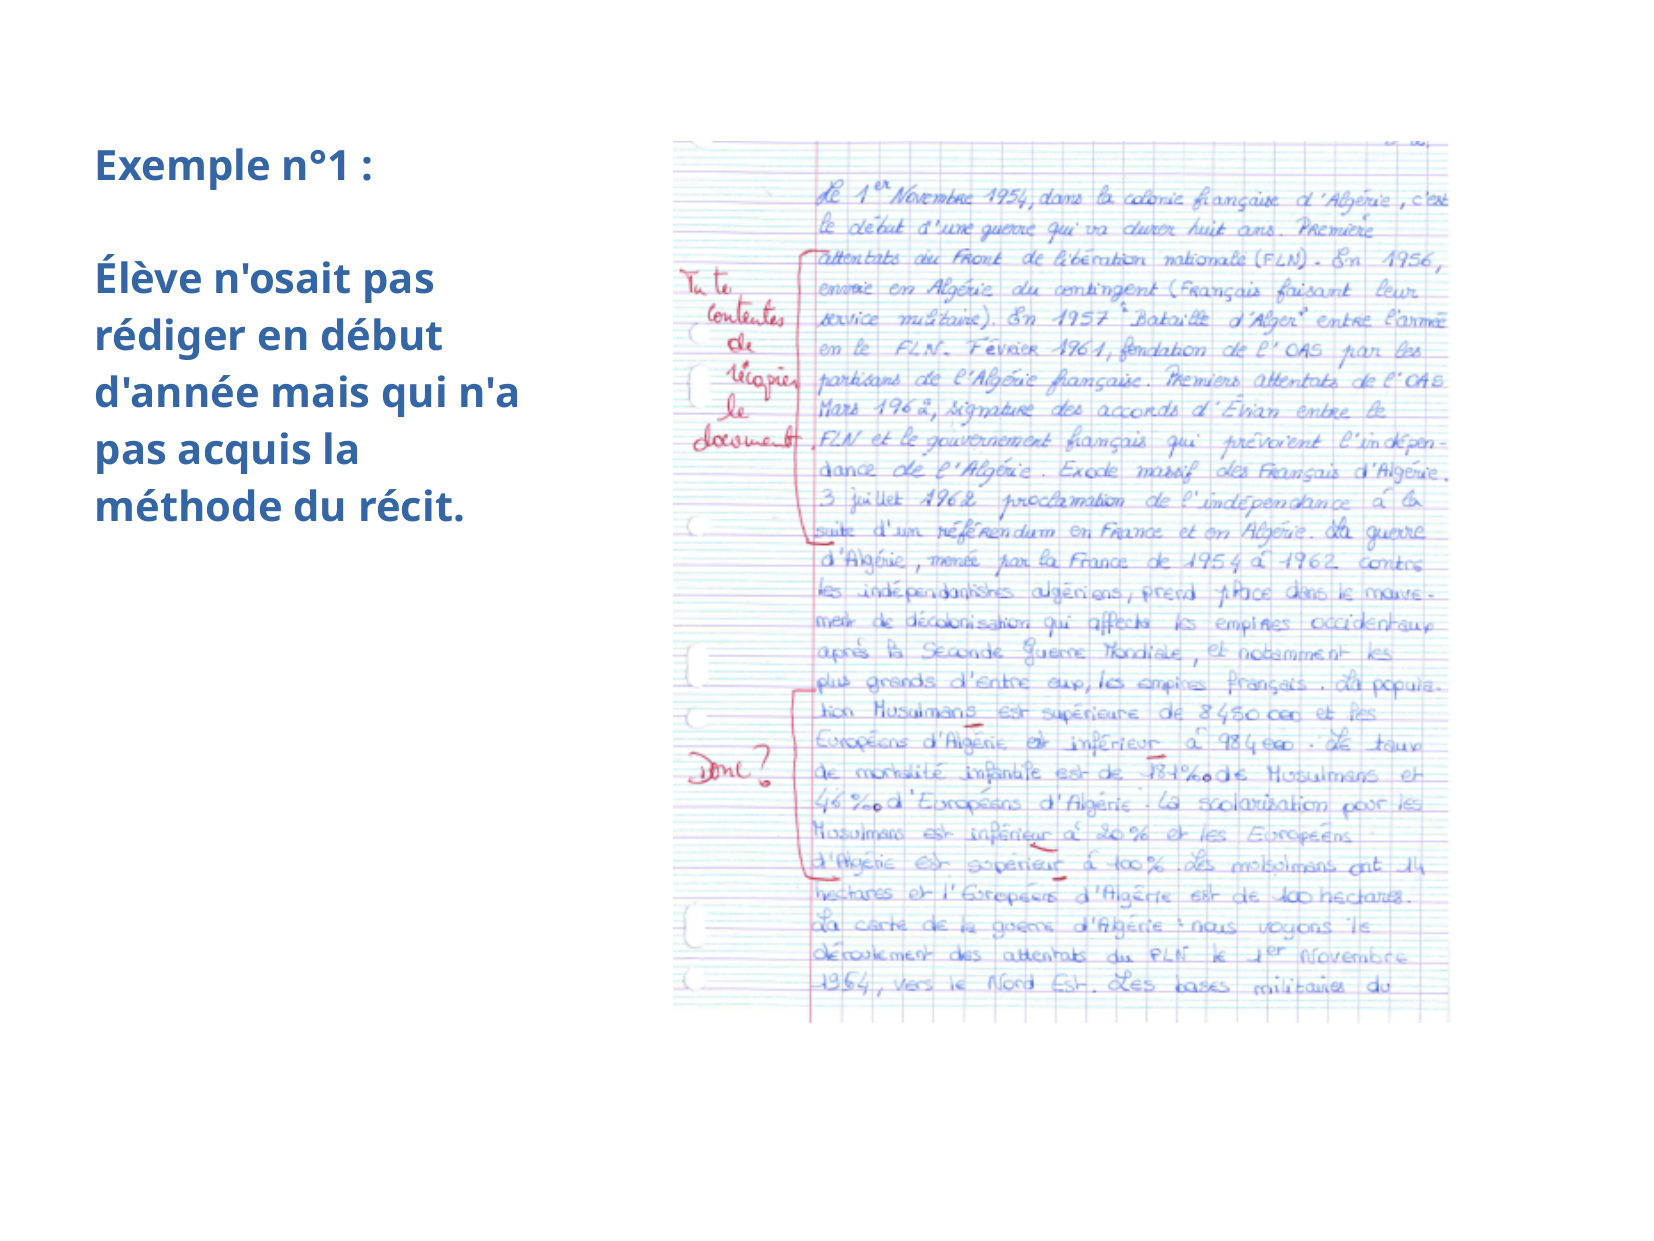

# Exemple n°1 : Élève n'osait pas rédiger en début d'année mais qui n'a pas acquis la méthode du récit.